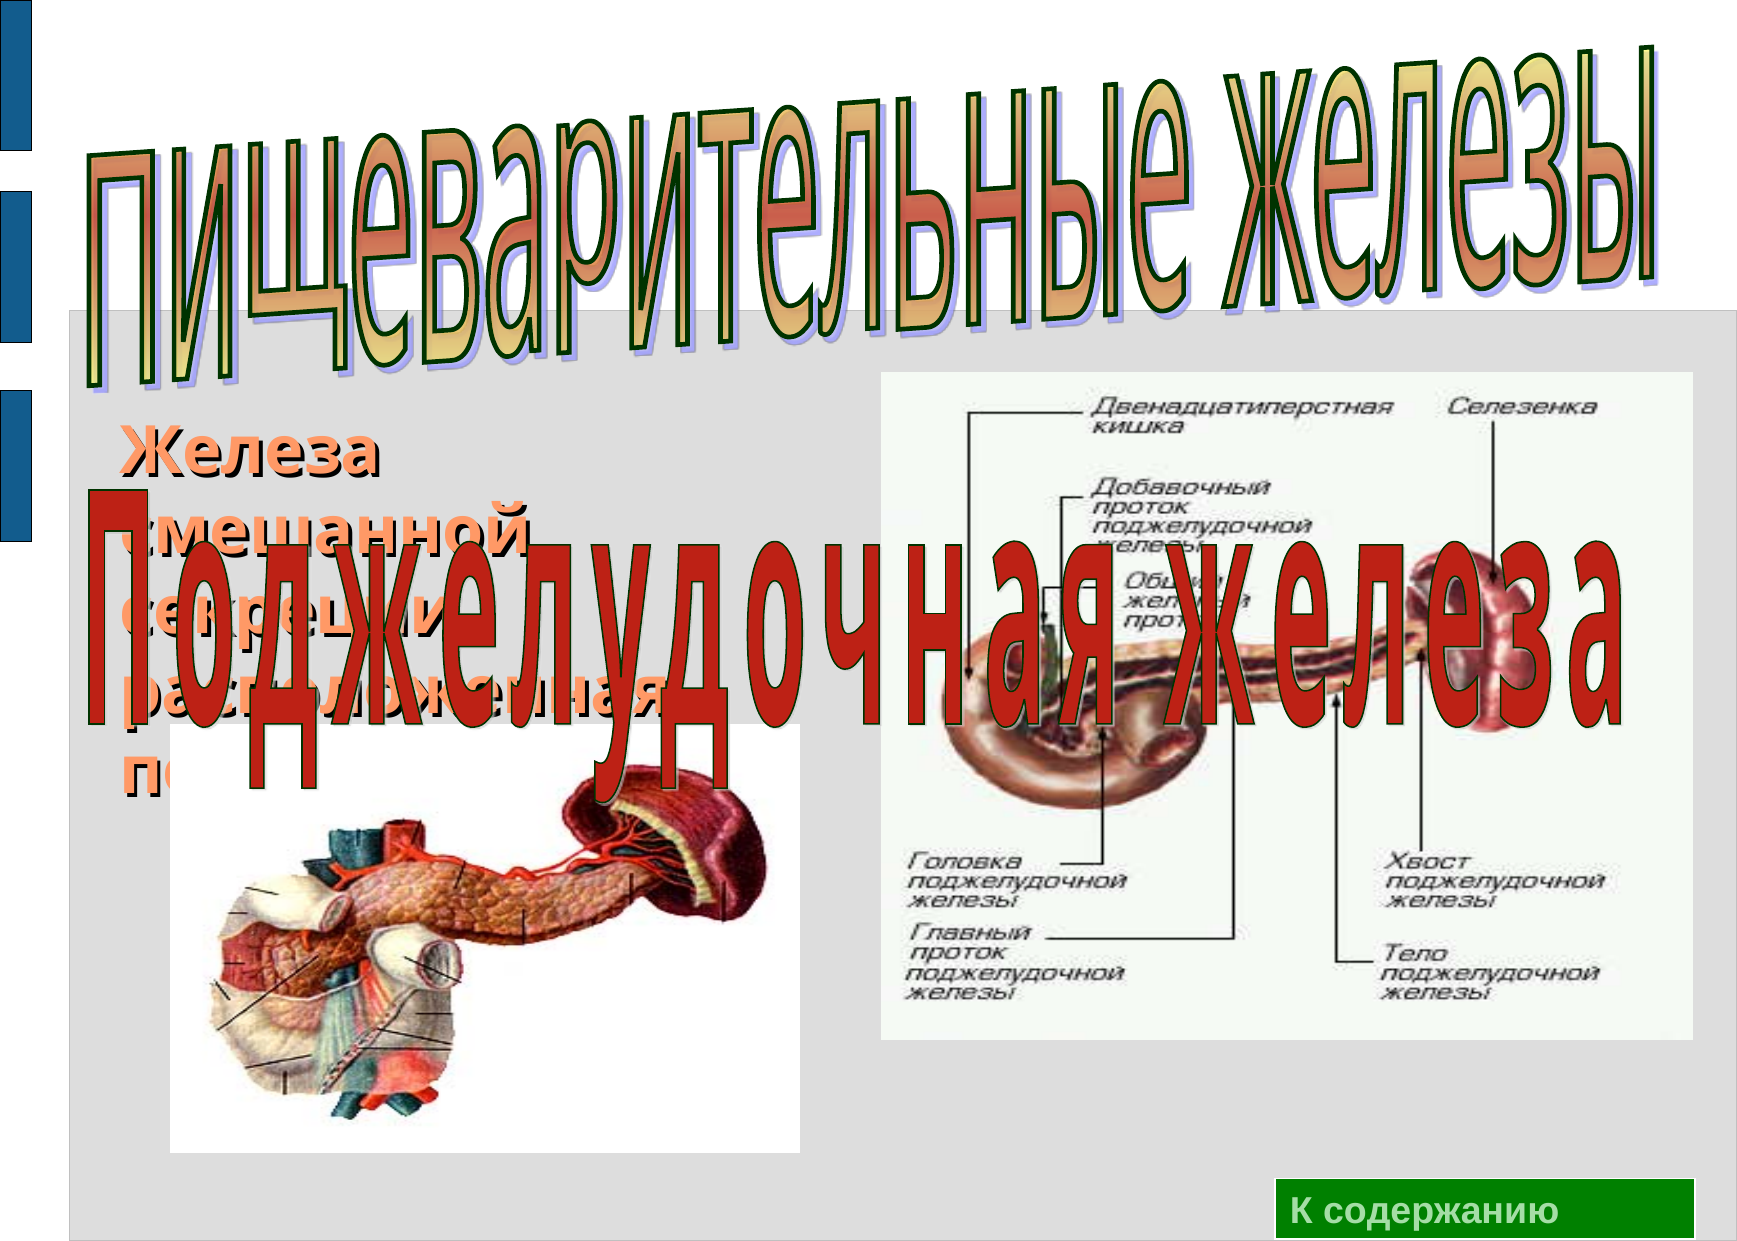

Пищеварительные железы
#
Железа смешанной секреции, расположенная под желудком
Поджелудочная железа
К содержанию